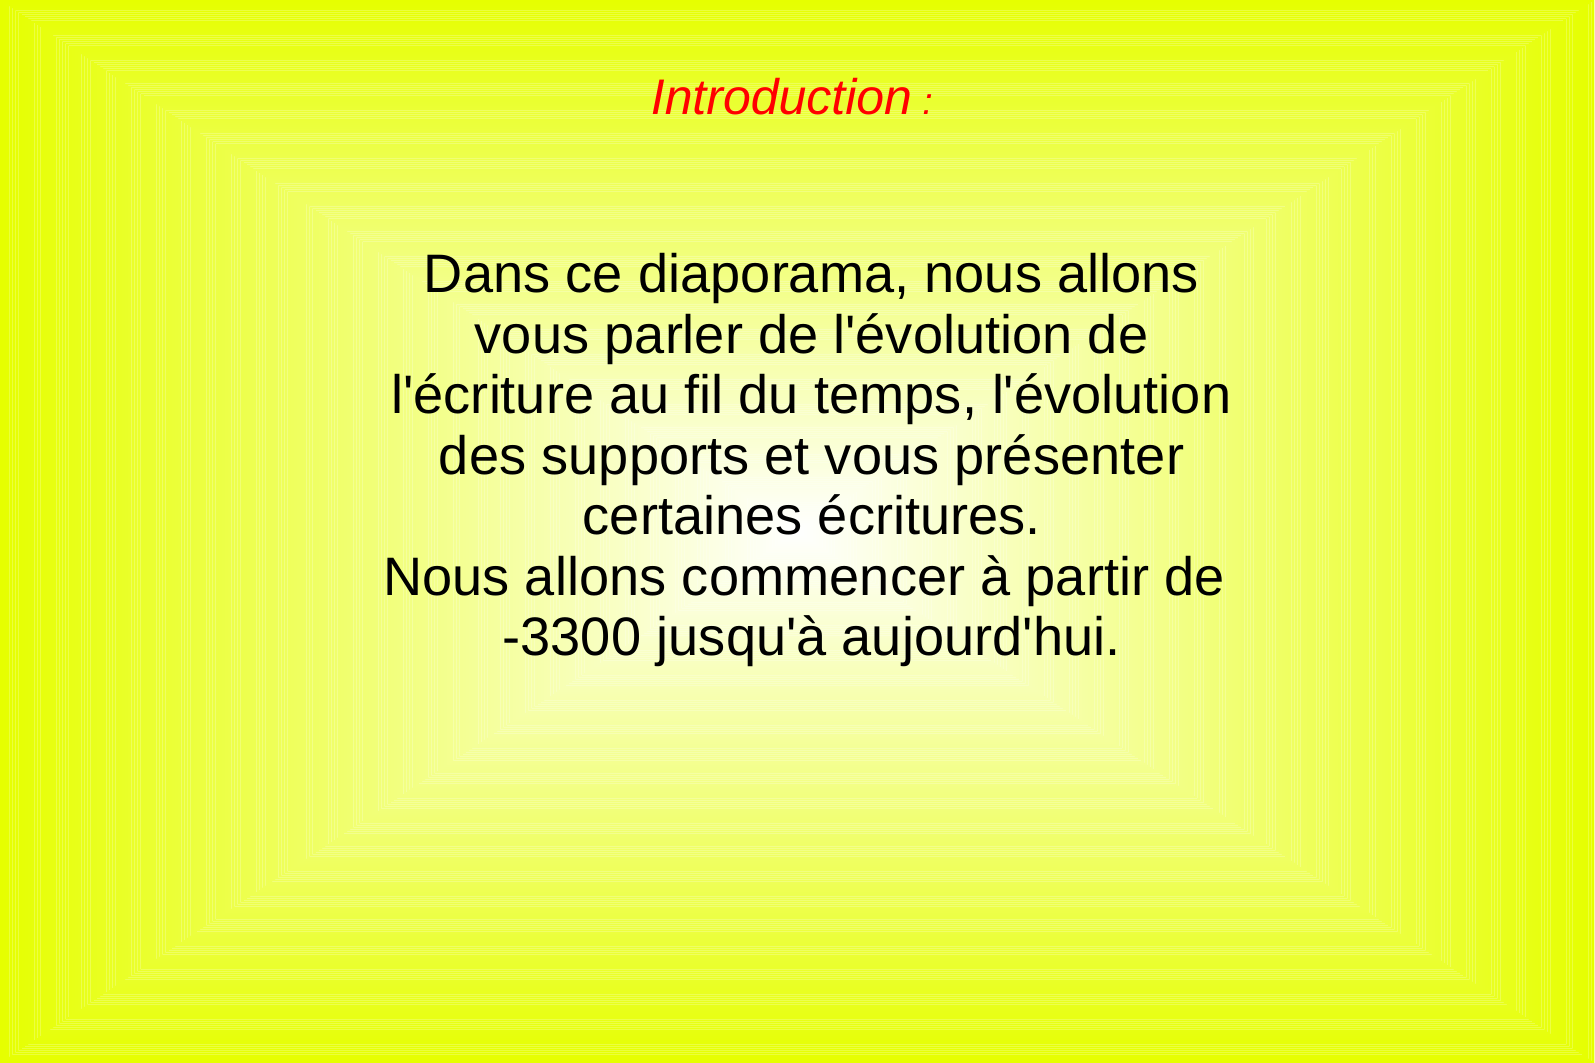

Introduction :
Dans ce diaporama, nous allons vous parler de l'évolution de l'écriture au fil du temps, l'évolution des supports et vous présenter certaines écritures.
Nous allons commencer à partir de -3300 jusqu'à aujourd'hui.